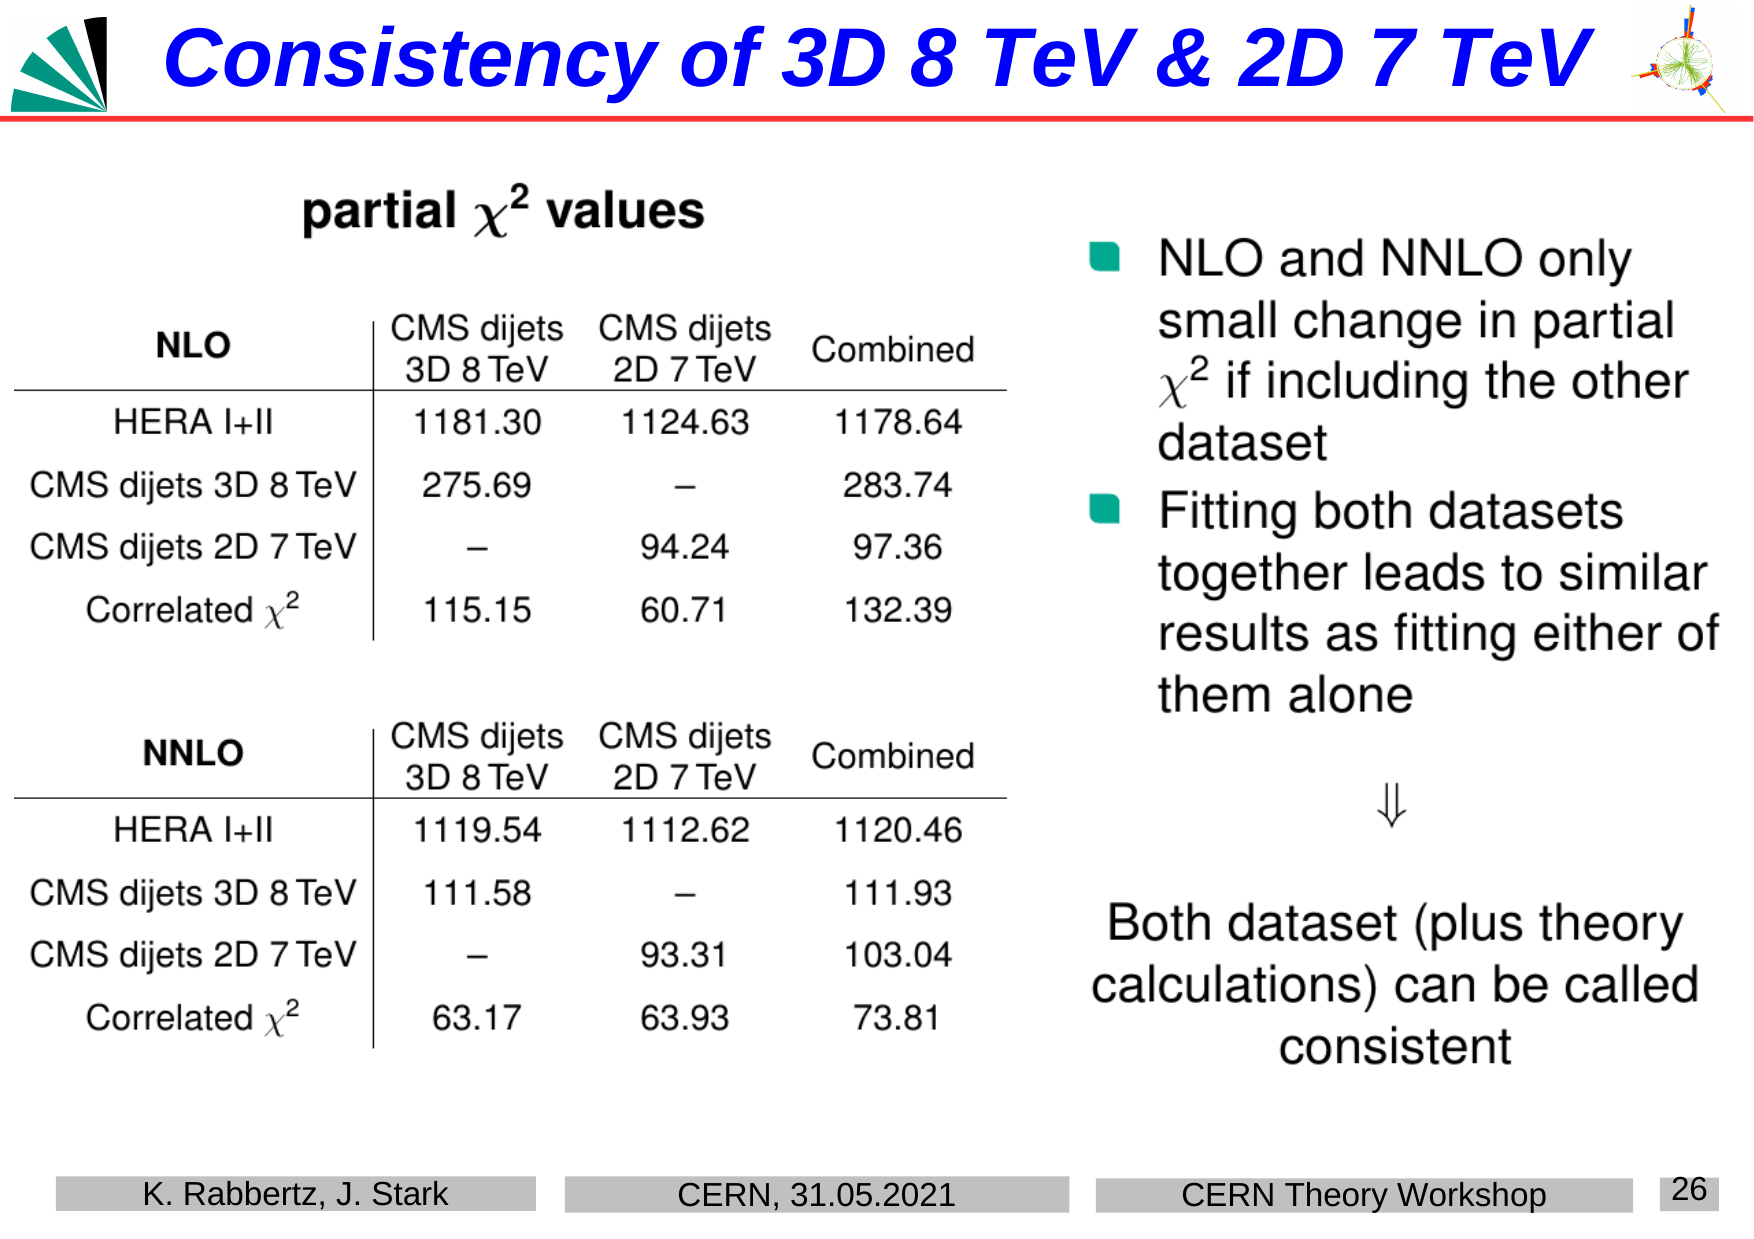

# Consistency of 3D 8 TeV & 2D 7 TeV